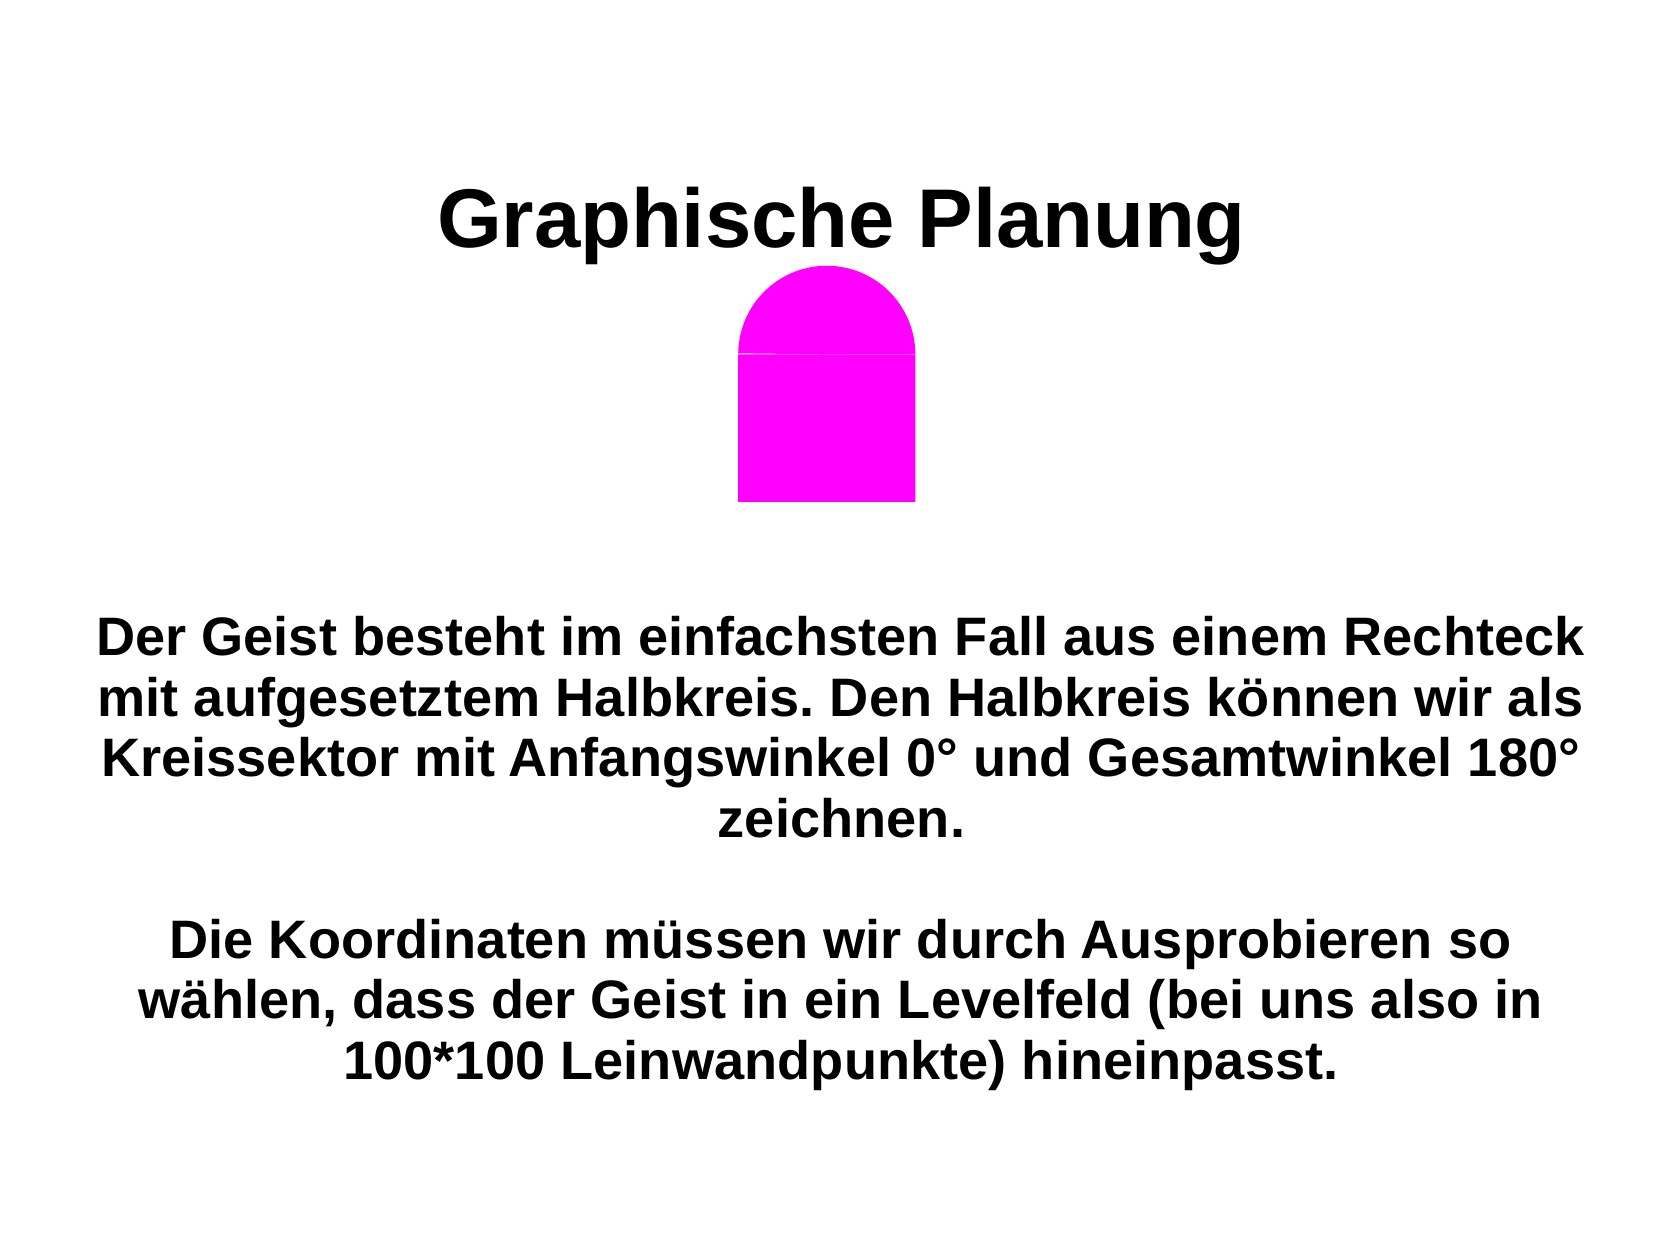

Graphische Planung
Der Geist besteht im einfachsten Fall aus einem Rechteck mit aufgesetztem Halbkreis. Den Halbkreis können wir als Kreissektor mit Anfangswinkel 0° und Gesamtwinkel 180° zeichnen.
Die Koordinaten müssen wir durch Ausprobieren so wählen, dass der Geist in ein Levelfeld (bei uns also in 100*100 Leinwandpunkte) hineinpasst.